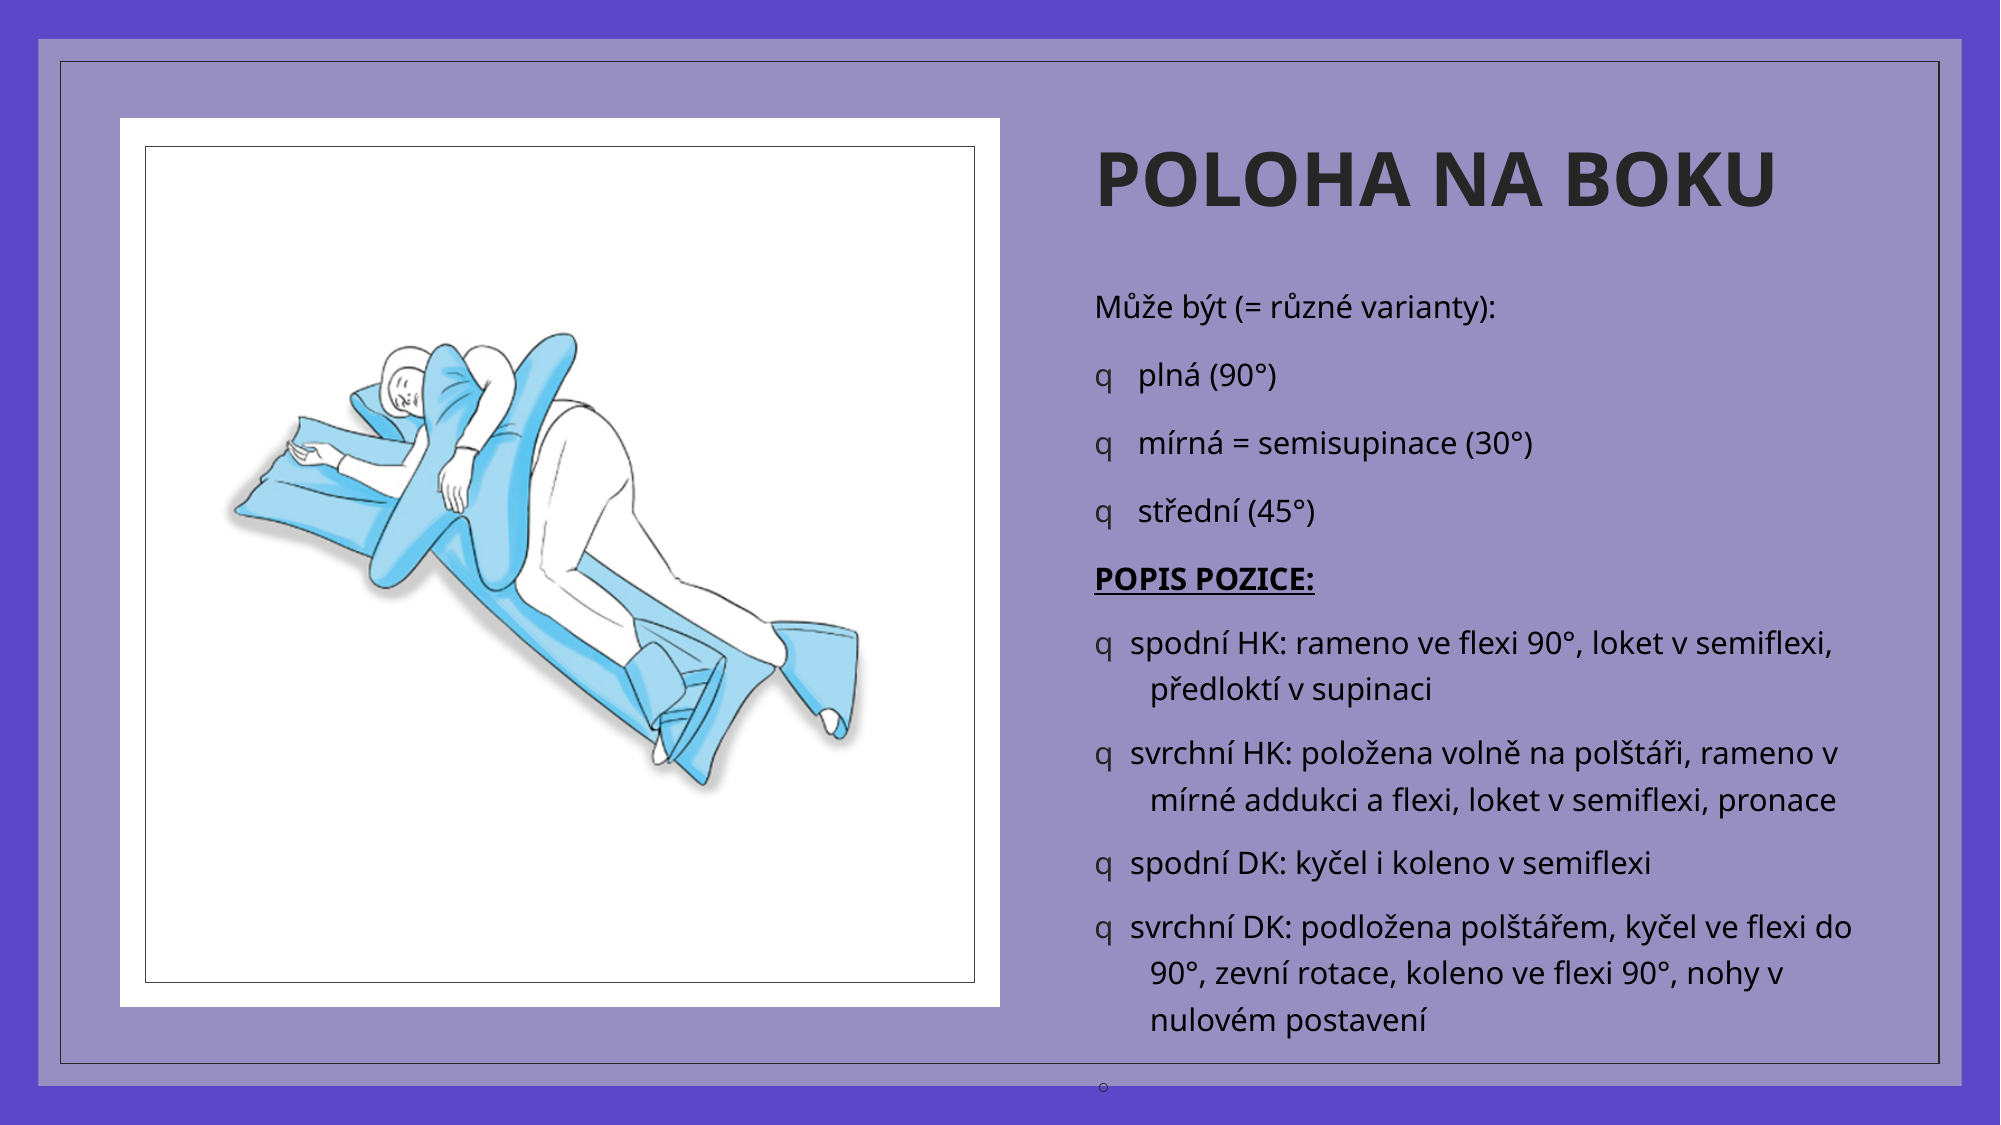

# POLOHA NA BOKU
Může být (= různé varianty):
plná (90°)
mírná = semisupinace (30°)
střední (45°)
POPIS POZICE:
 spodní HK: rameno ve flexi 90°, loket v semiflexi, předloktí v supinaci
 svrchní HK: položena volně na polštáři, rameno v mírné addukci a flexi, loket v semiflexi, pronace
 spodní DK: kyčel i koleno v semiflexi
 svrchní DK: podložena polštářem, kyčel ve flexi do 90°, zevní rotace, koleno ve flexi 90°, nohy v nulovém postavení